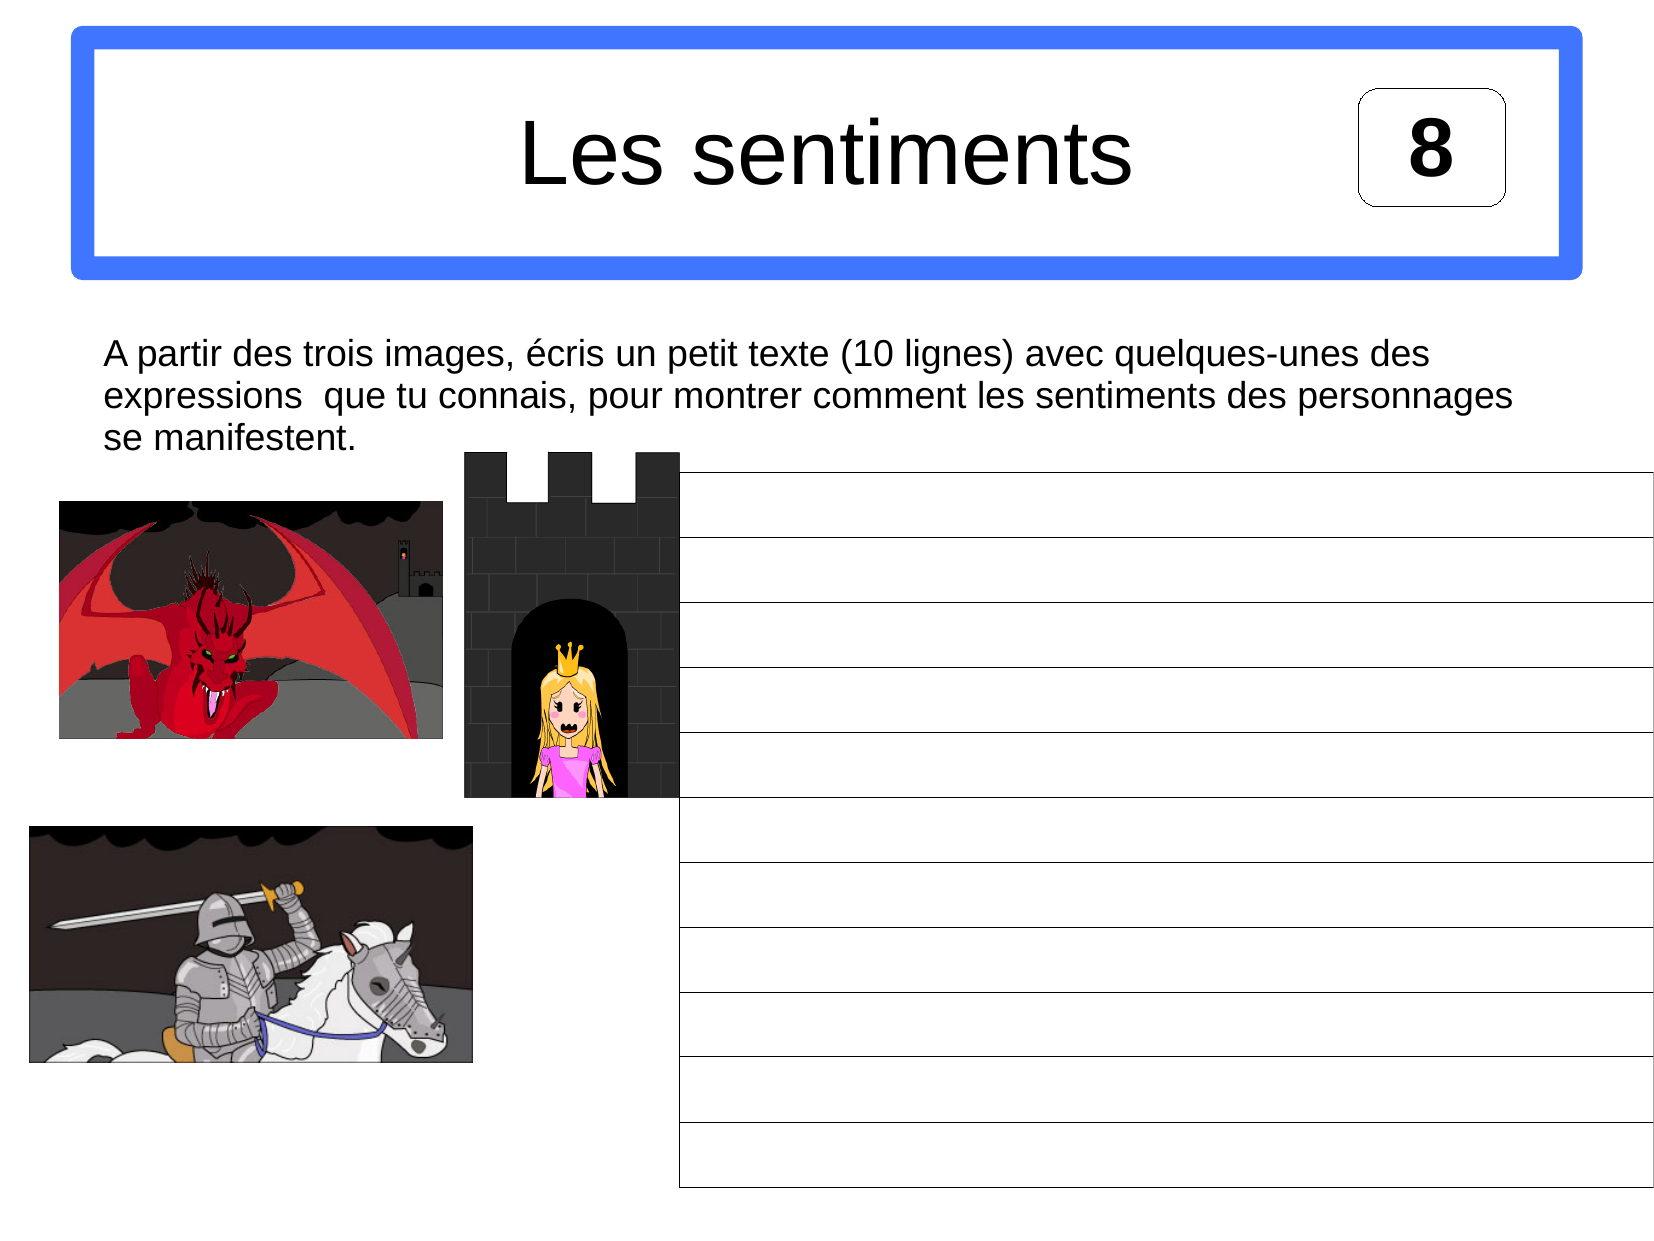

# Les sentiments
8
A partir des trois images, écris un petit texte (10 lignes) avec quelques-unes des expressions que tu connais, pour montrer comment les sentiments des personnages se manifestent.
| |
| --- |
| |
| |
| |
| |
| |
| |
| |
| |
| |
| |